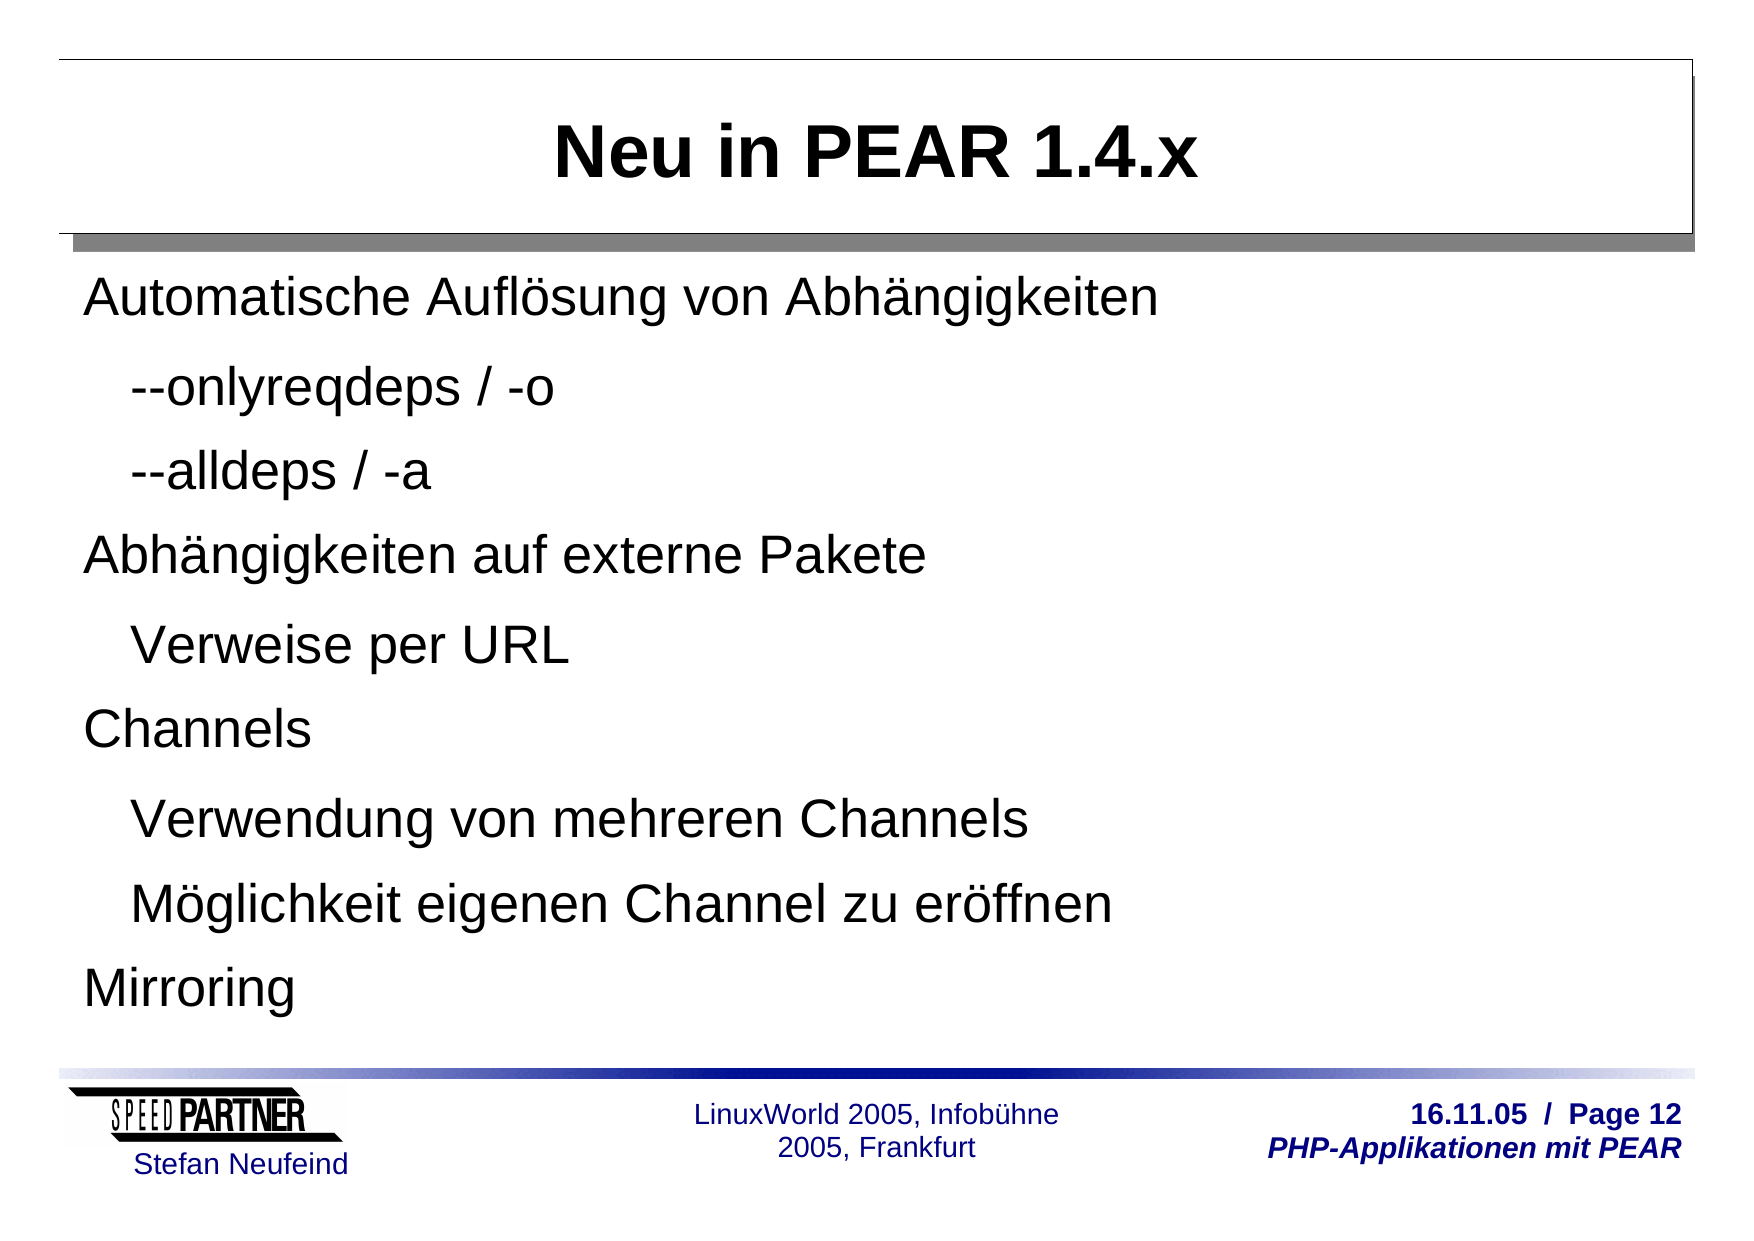

# Neu in PEAR 1.4.x
Automatische Auflösung von Abhängigkeiten
--onlyreqdeps / -o
--alldeps / -a
Abhängigkeiten auf externe Pakete
Verweise per URL
Channels
Verwendung von mehreren Channels
Möglichkeit eigenen Channel zu eröffnen
Mirroring